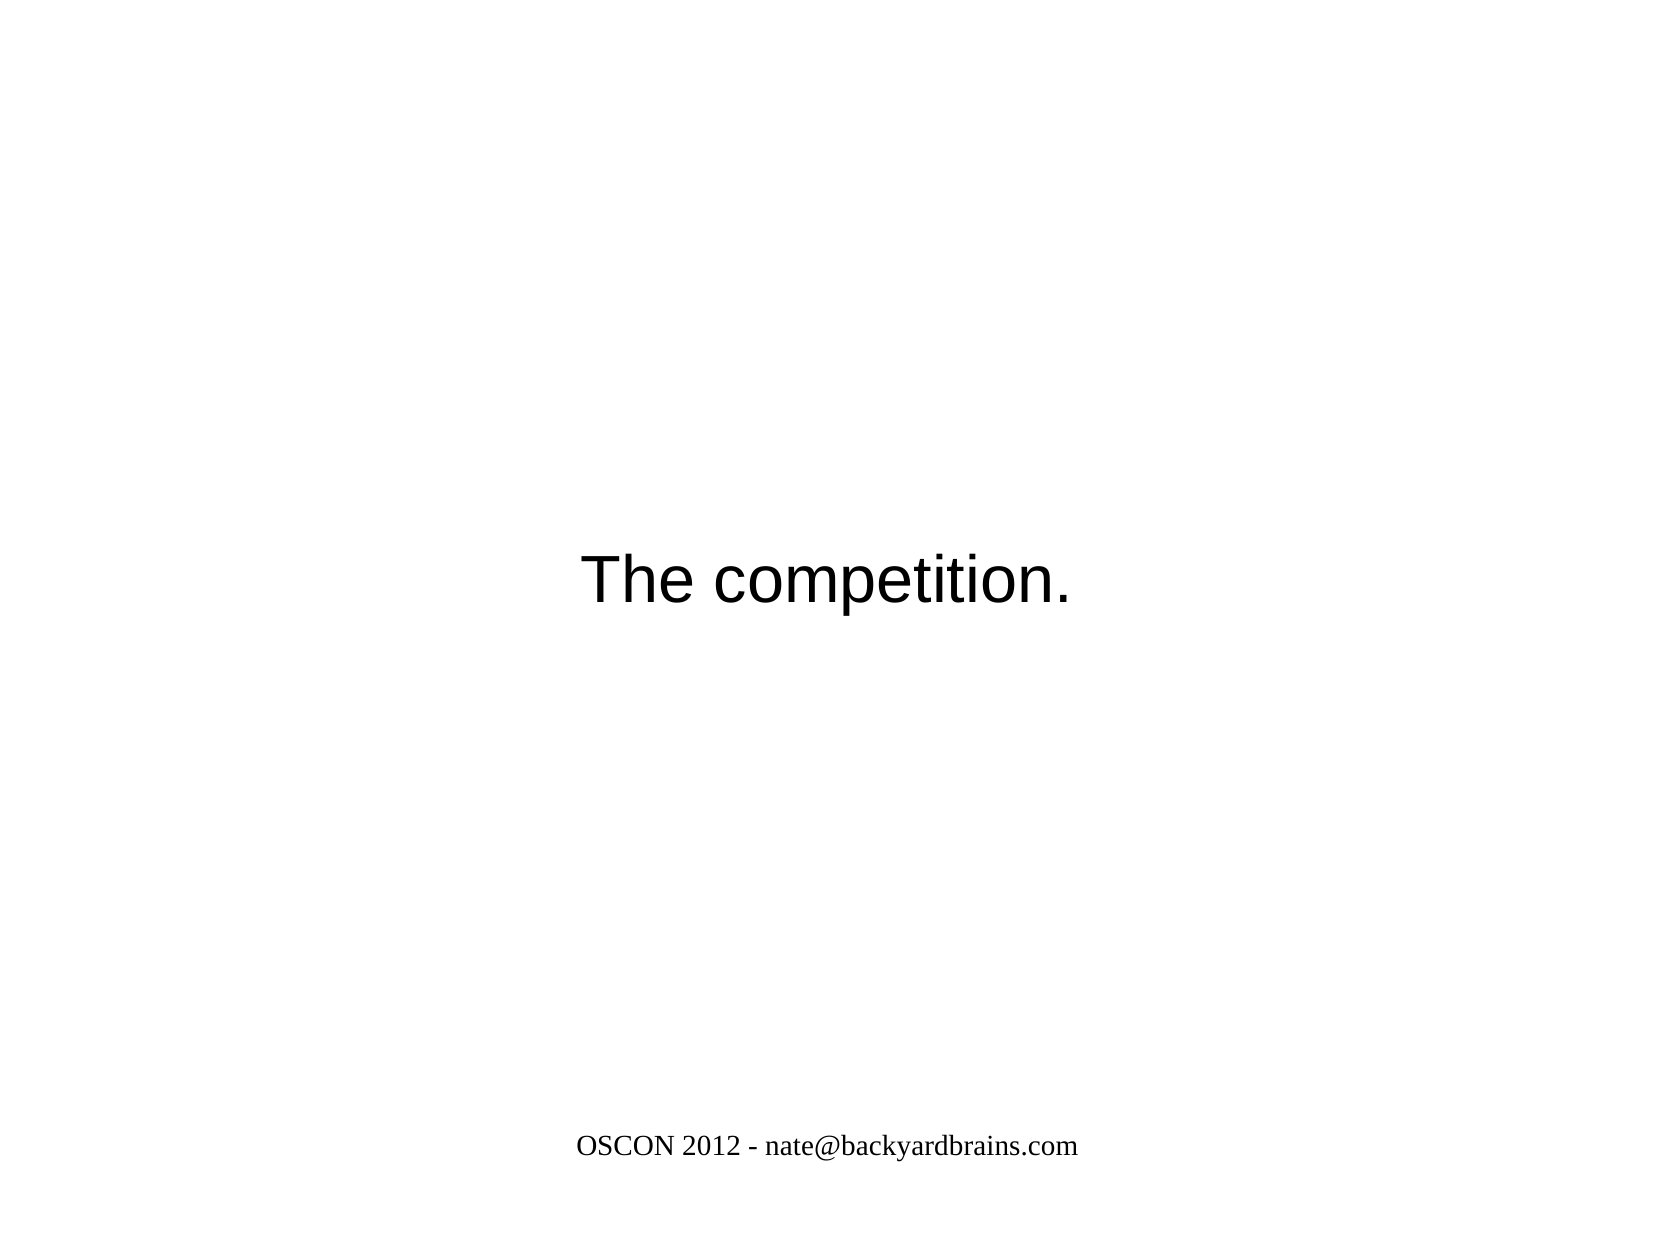

# The competition.
OSCON 2012 - nate@backyardbrains.com